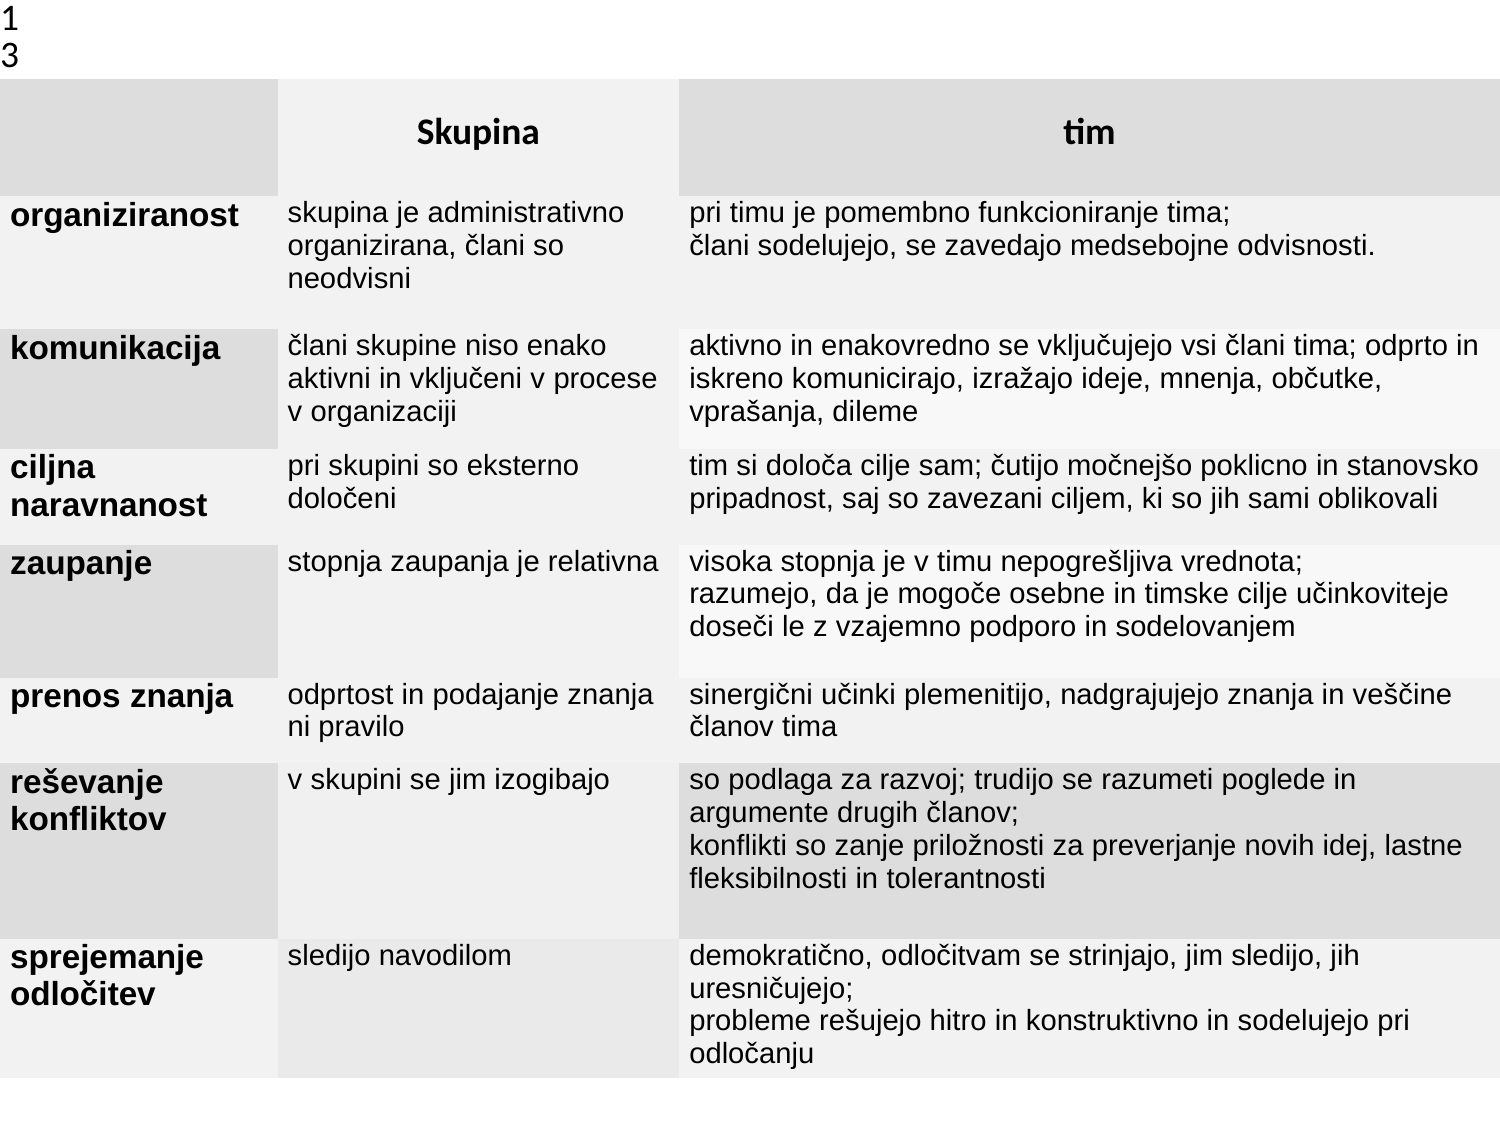

| | Skupina | tim |
| --- | --- | --- |
| organiziranost | skupina je administrativno organizirana, člani so neodvisni | pri timu je pomembno funkcioniranje tima; člani sodelujejo, se zavedajo medsebojne odvisnosti. |
| komunikacija | člani skupine niso enako aktivni in vključeni v procese v organizaciji | aktivno in enakovredno se vključujejo vsi člani tima; odprto in iskreno komunicirajo, izražajo ideje, mnenja, občutke, vprašanja, dileme |
| ciljna naravnanost | pri skupini so eksterno določeni | tim si določa cilje sam; čutijo močnejšo poklicno in stanovsko pripadnost, saj so zavezani ciljem, ki so jih sami oblikovali |
| zaupanje | stopnja zaupanja je relativna | visoka stopnja je v timu nepogrešljiva vrednota; razumejo, da je mogoče osebne in timske cilje učinkoviteje doseči le z vzajemno podporo in sodelovanjem |
| prenos znanja | odprtost in podajanje znanja ni pravilo | sinergični učinki plemenitijo, nadgrajujejo znanja in veščine članov tima |
| reševanje konfliktov | v skupini se jim izogibajo | so podlaga za razvoj; trudijo se razumeti poglede in argumente drugih članov; konflikti so zanje priložnosti za preverjanje novih idej, lastne fleksibilnosti in tolerantnosti |
| --- | --- | --- |
| sprejemanje odločitev | sledijo navodilom | demokratično, odločitvam se strinjajo, jim sledijo, jih uresničujejo; probleme rešujejo hitro in konstruktivno in sodelujejo pri odločanju |